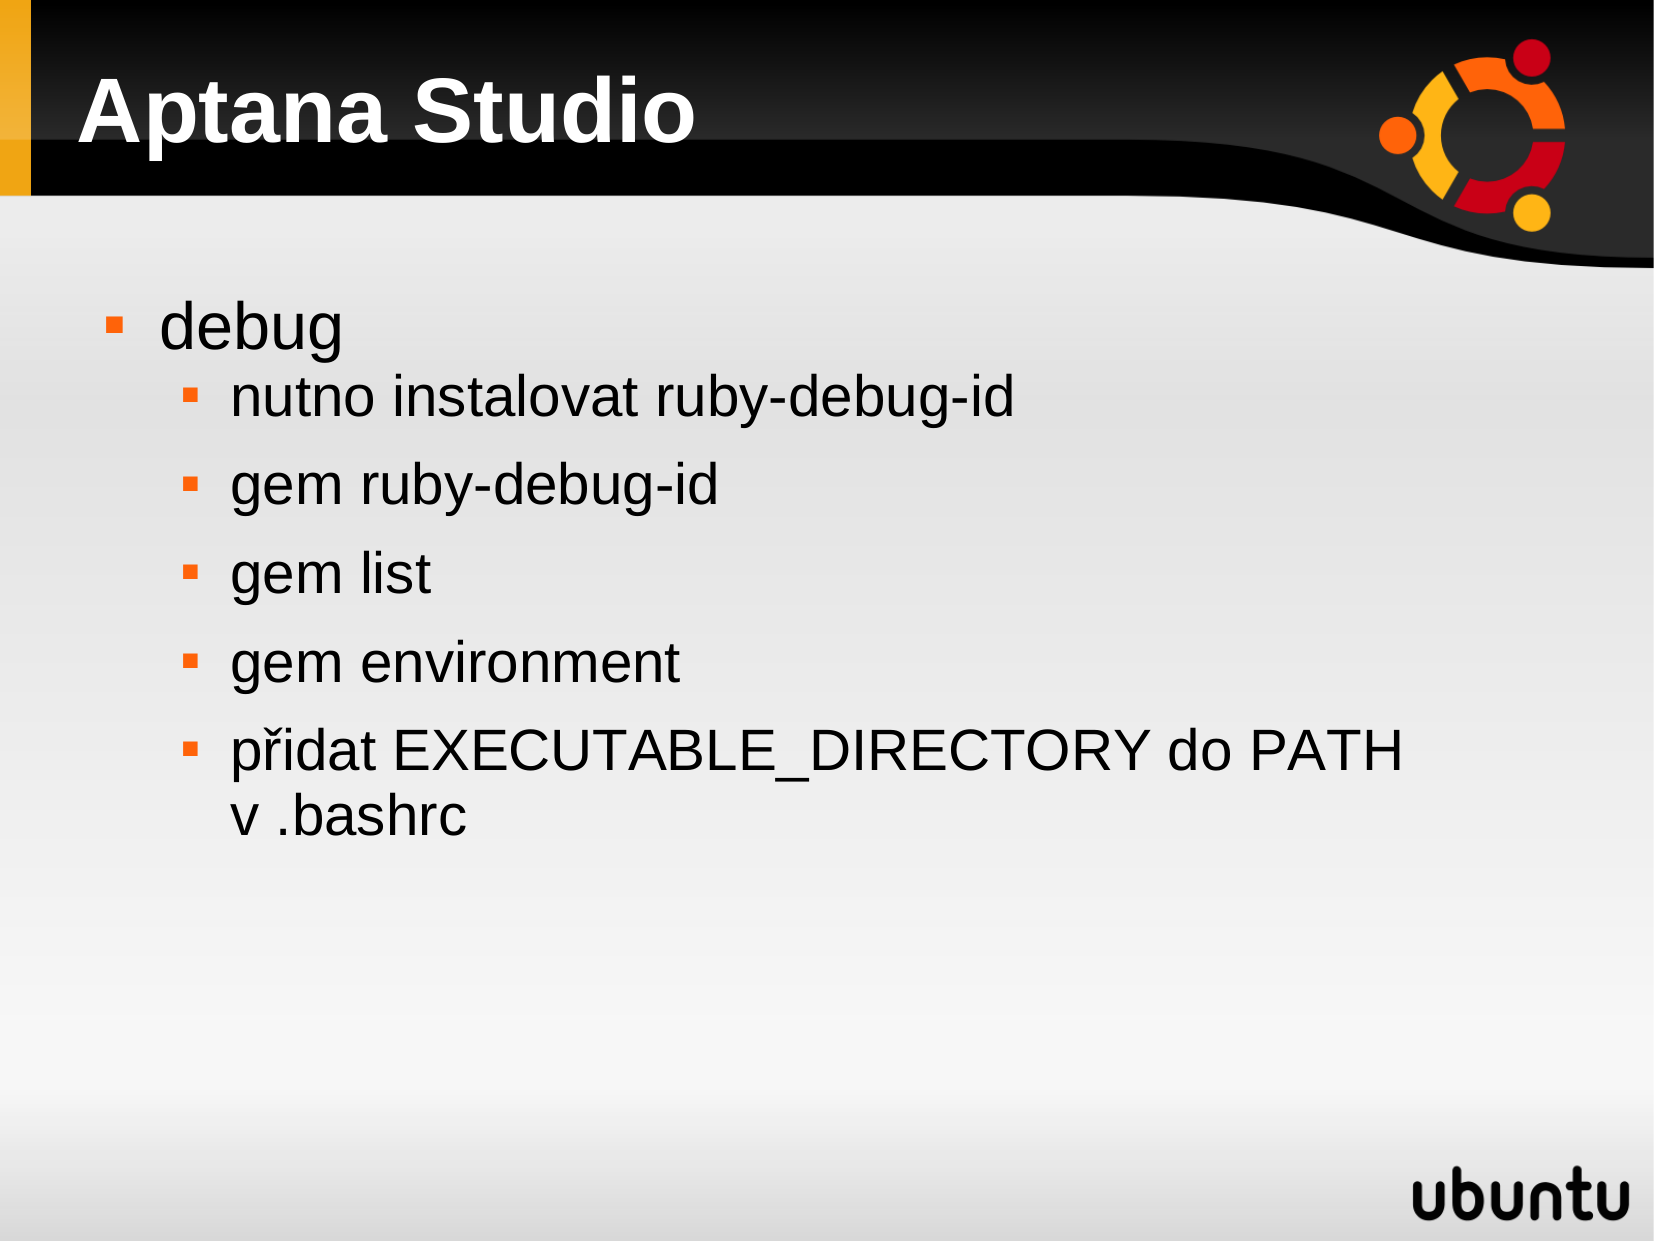

# Aptana Studio
debug
nutno instalovat ruby-debug-id
gem ruby-debug-id
gem list
gem environment
přidat EXECUTABLE_DIRECTORY do PATH v .bashrc